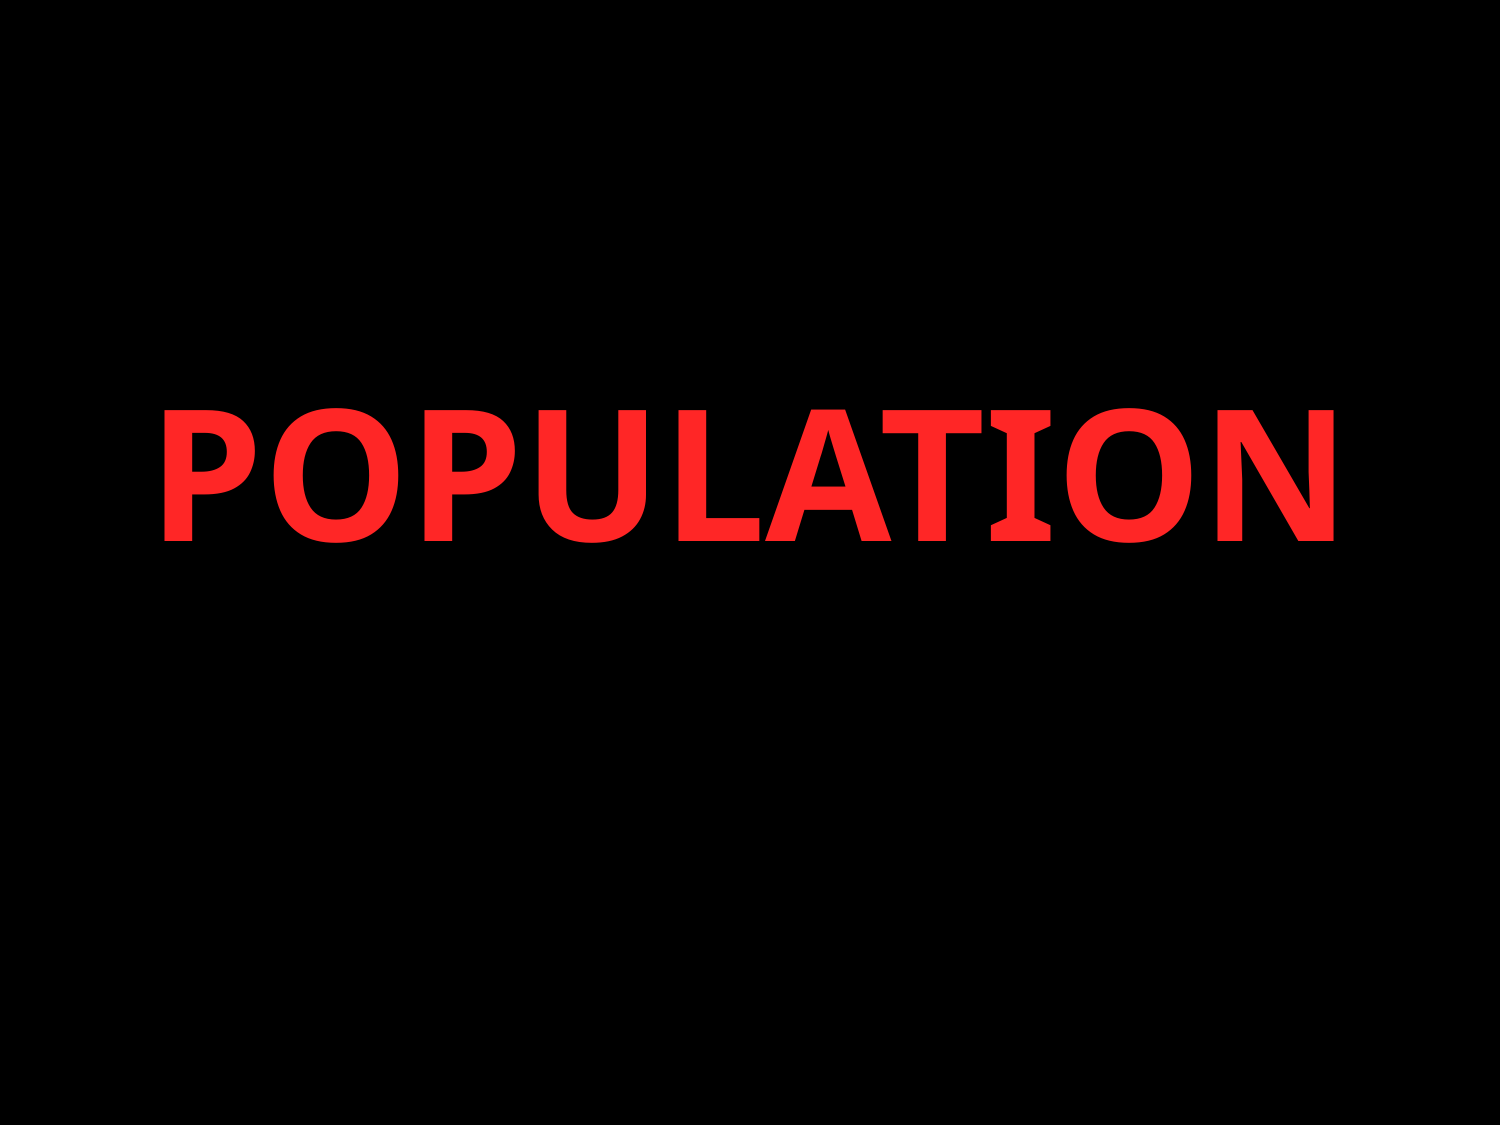

# POPULATION
Population Growth
Population Structure
Population Policies
Migration